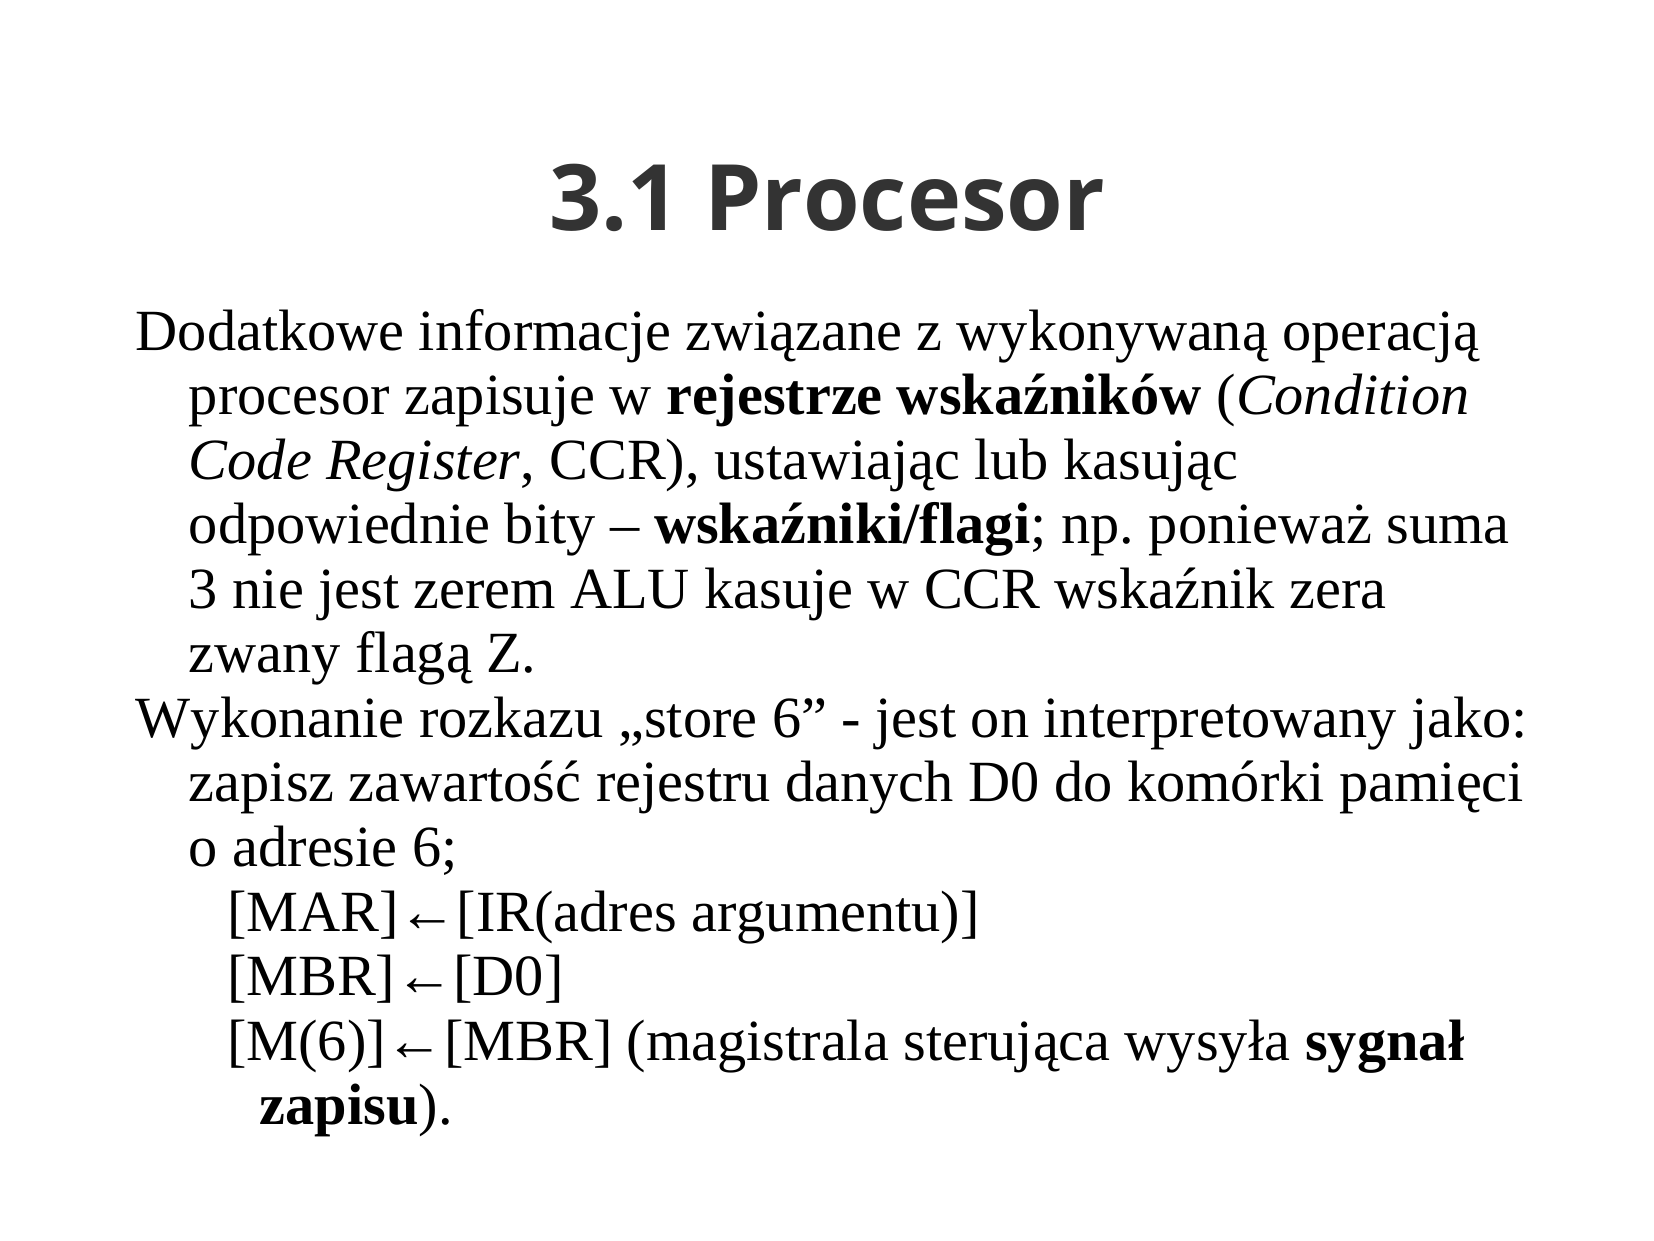

# 3.1 Procesor
Dodatkowe informacje związane z wykonywaną operacją procesor zapisuje w rejestrze wskaźników (Condition Code Register, CCR), ustawiając lub kasując odpowiednie bity – wskaźniki/flagi; np. ponieważ suma 3 nie jest zerem ALU kasuje w CCR wskaźnik zera zwany flagą Z.
Wykonanie rozkazu „store 6” - jest on interpretowany jako: zapisz zawartość rejestru danych D0 do komórki pamięci o adresie 6;
 [MAR]←[IR(adres argumentu)]
 [MBR]←[D0]
 [M(6)]←[MBR] (magistrala sterująca wysyła sygnał zapisu).